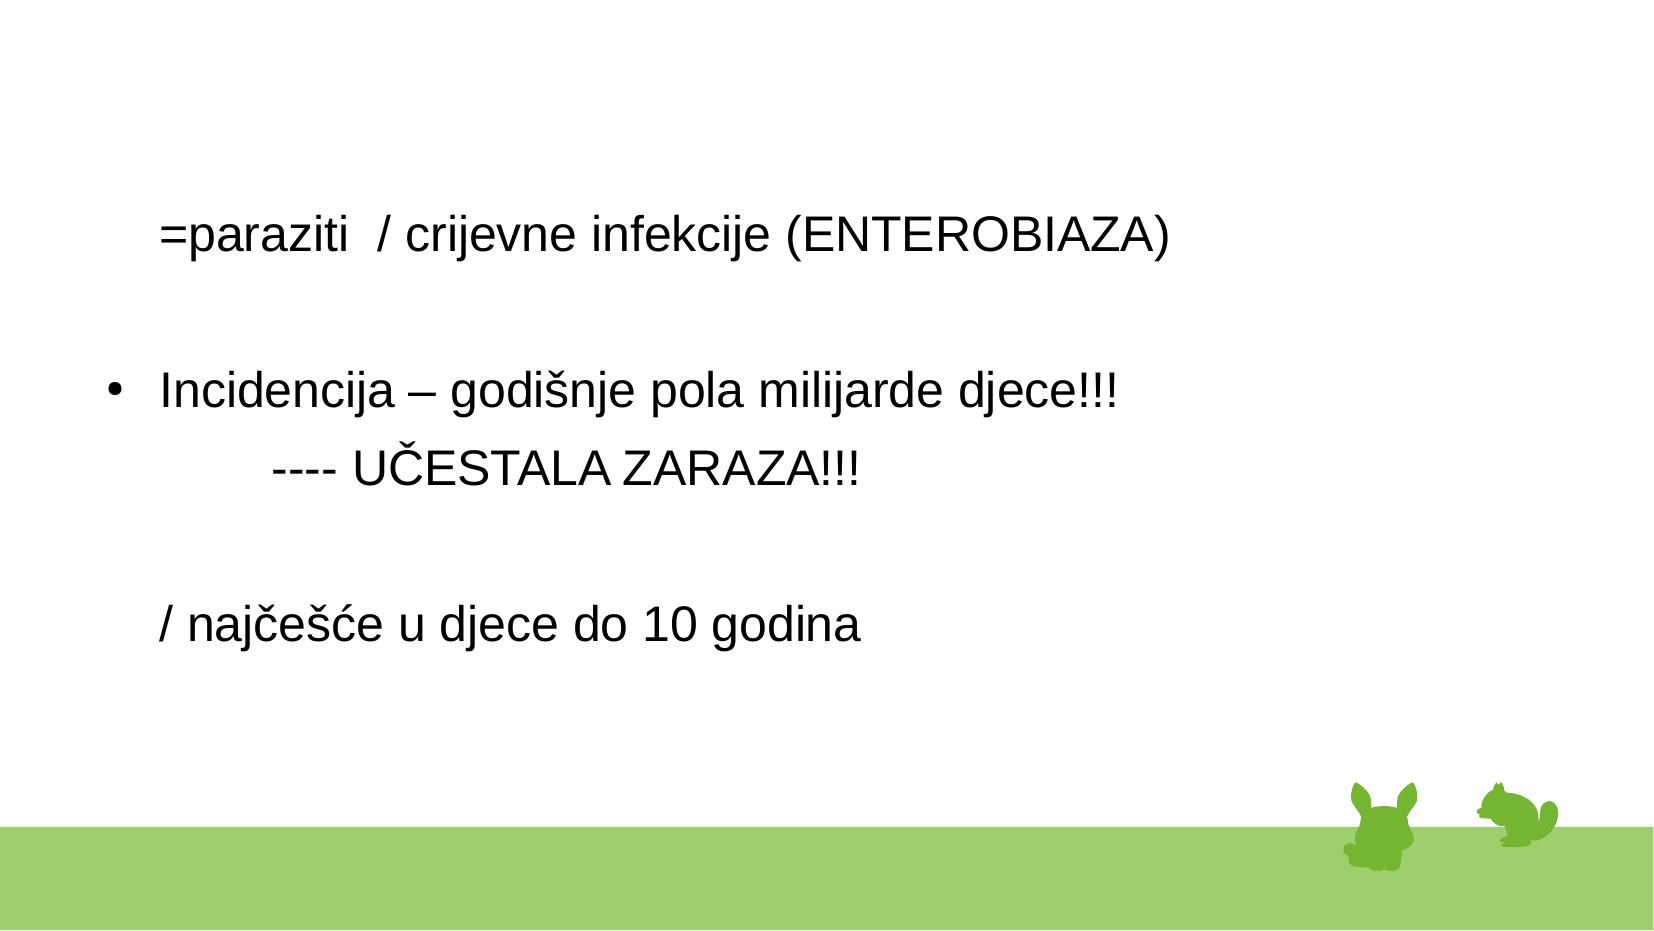

#
=paraziti / crijevne infekcije (ENTEROBIAZA)
Incidencija – godišnje pola milijarde djece!!!
 ---- UČESTALA ZARAZA!!!
/ najčešće u djece do 10 godina